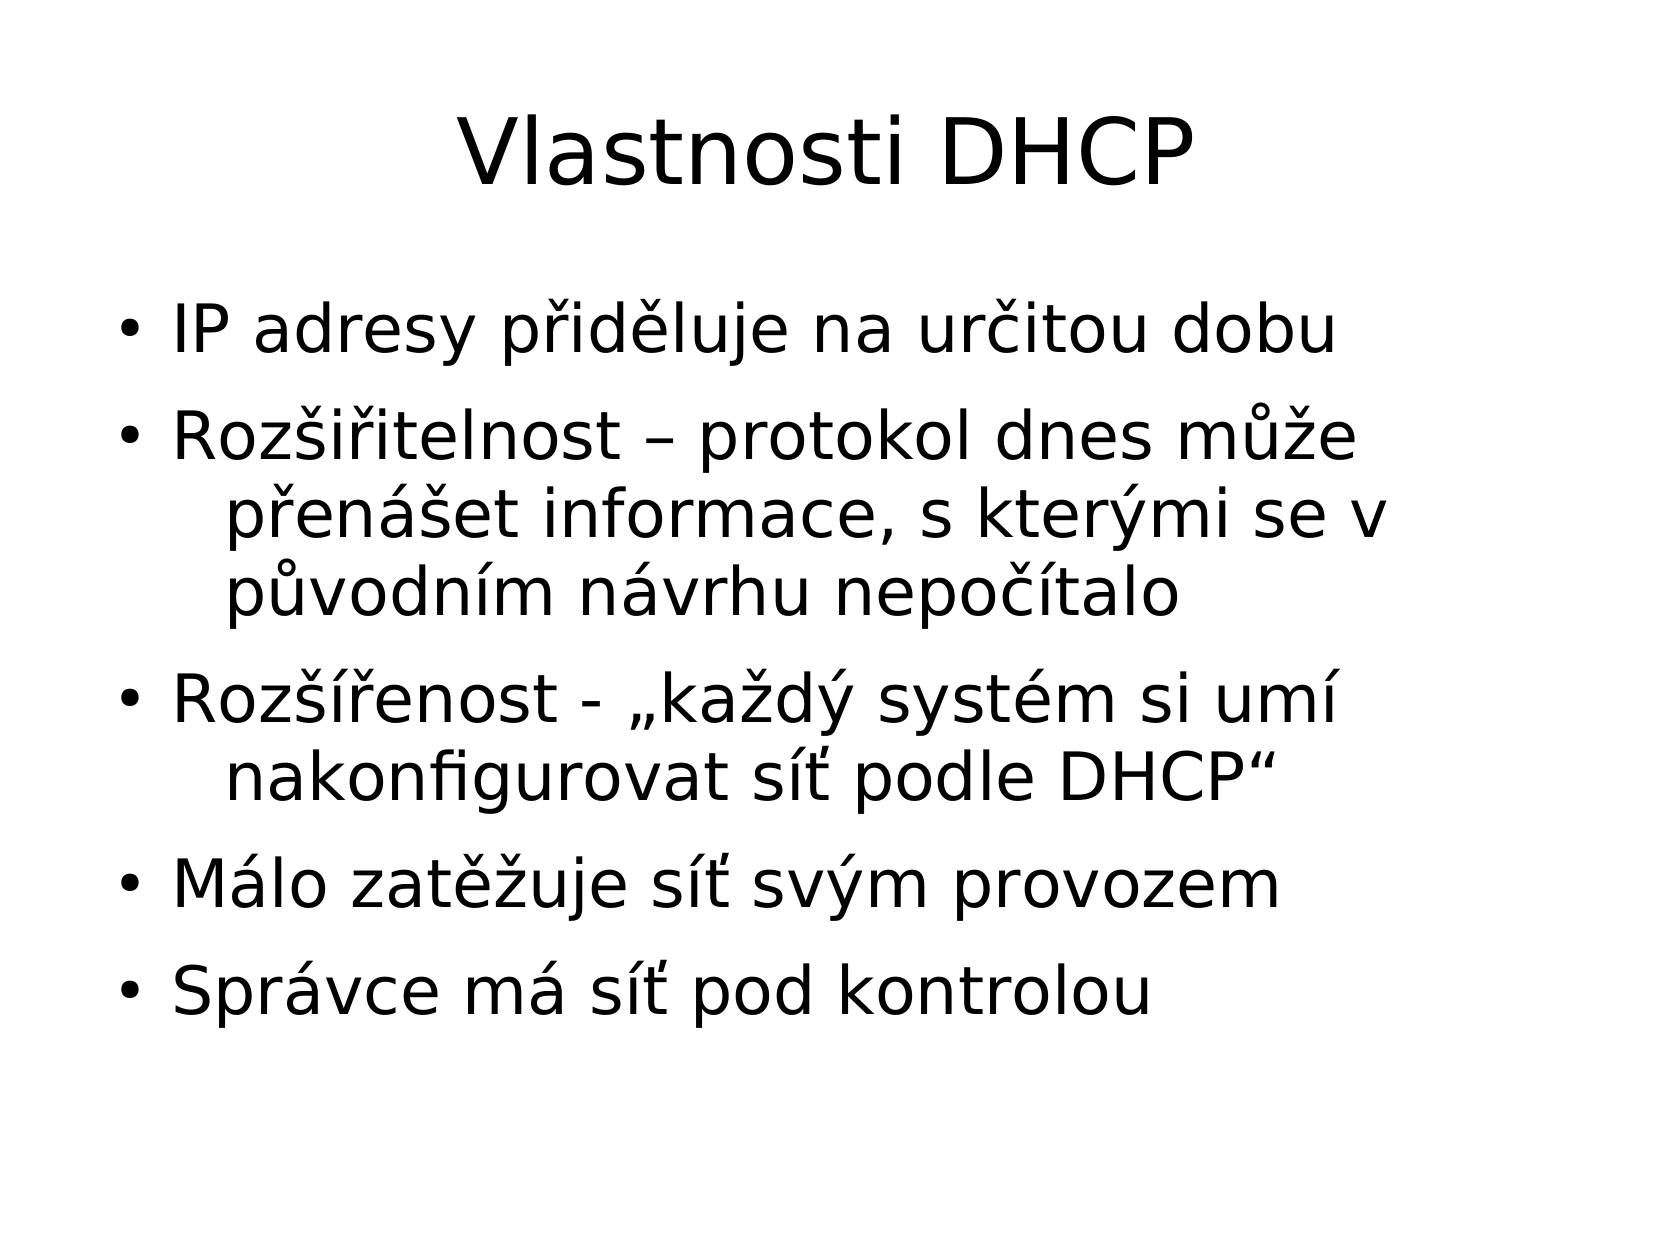

# Vlastnosti DHCP
IP adresy přiděluje na určitou dobu
Rozšiřitelnost – protokol dnes může přenášet informace, s kterými se v původním návrhu nepočítalo
Rozšířenost - „každý systém si umí nakonfigurovat síť podle DHCP“
Málo zatěžuje síť svým provozem
Správce má síť pod kontrolou